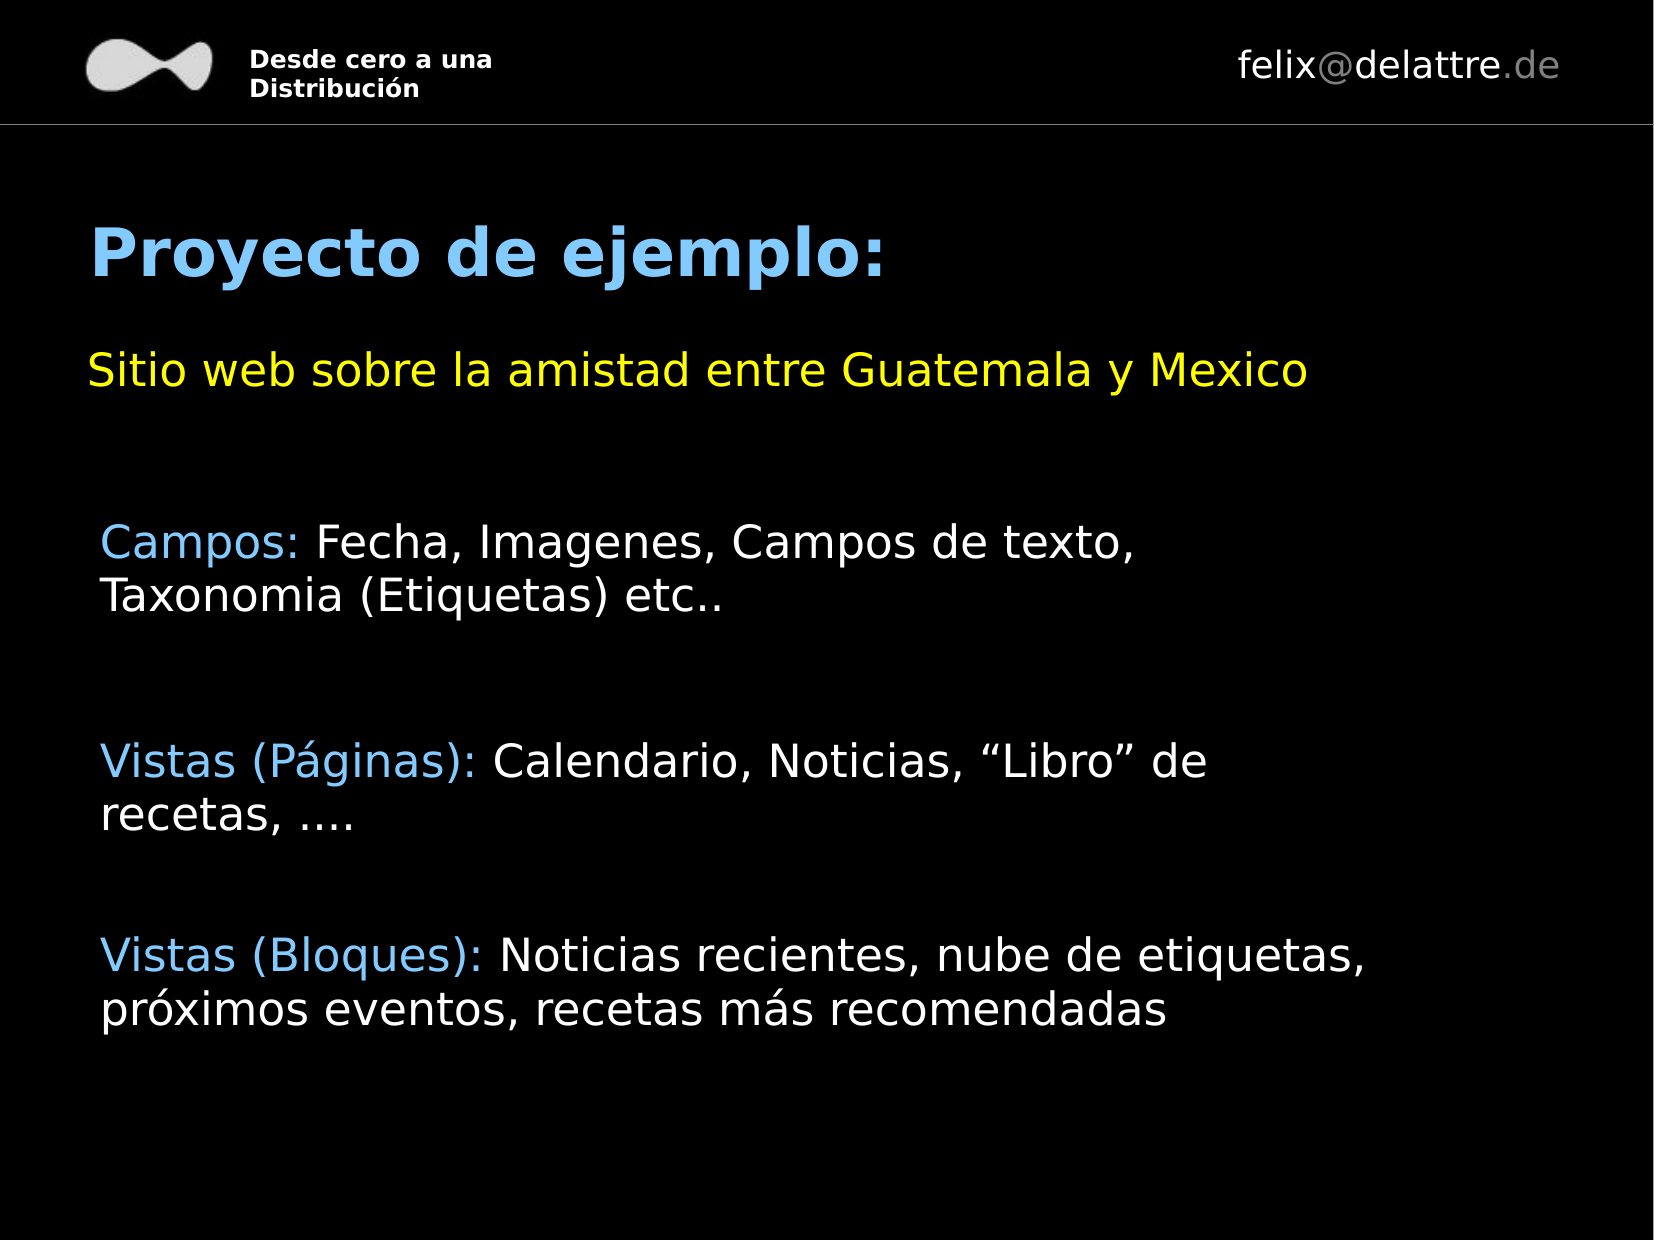

Proyecto de ejemplo:
Sitio web sobre la amistad entre Guatemala y Mexico
Campos: Fecha, Imagenes, Campos de texto, Taxonomia (Etiquetas) etc..
Vistas (Páginas): Calendario, Noticias, “Libro” de recetas, ....
Vistas (Bloques): Noticias recientes, nube de etiquetas, próximos eventos, recetas más recomendadas